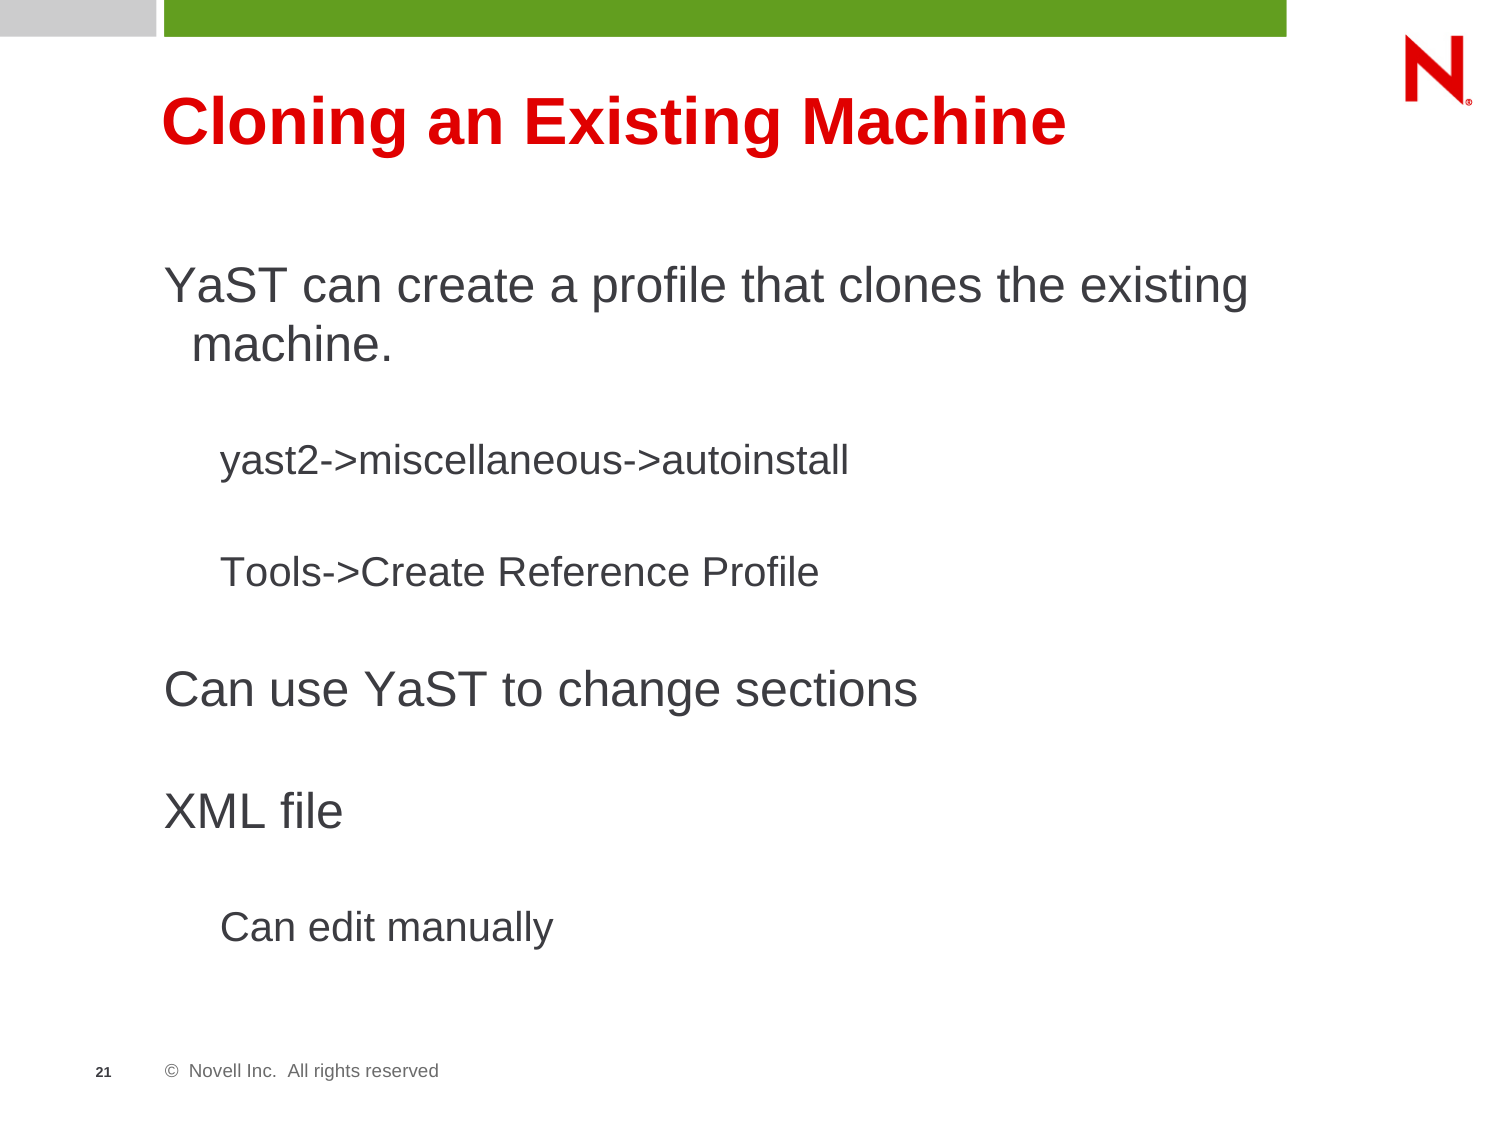

# Cloning an Existing Machine
YaST can create a profile that clones the existing machine.
yast2->miscellaneous->autoinstall
Tools->Create Reference Profile
Can use YaST to change sections
XML file
Can edit manually